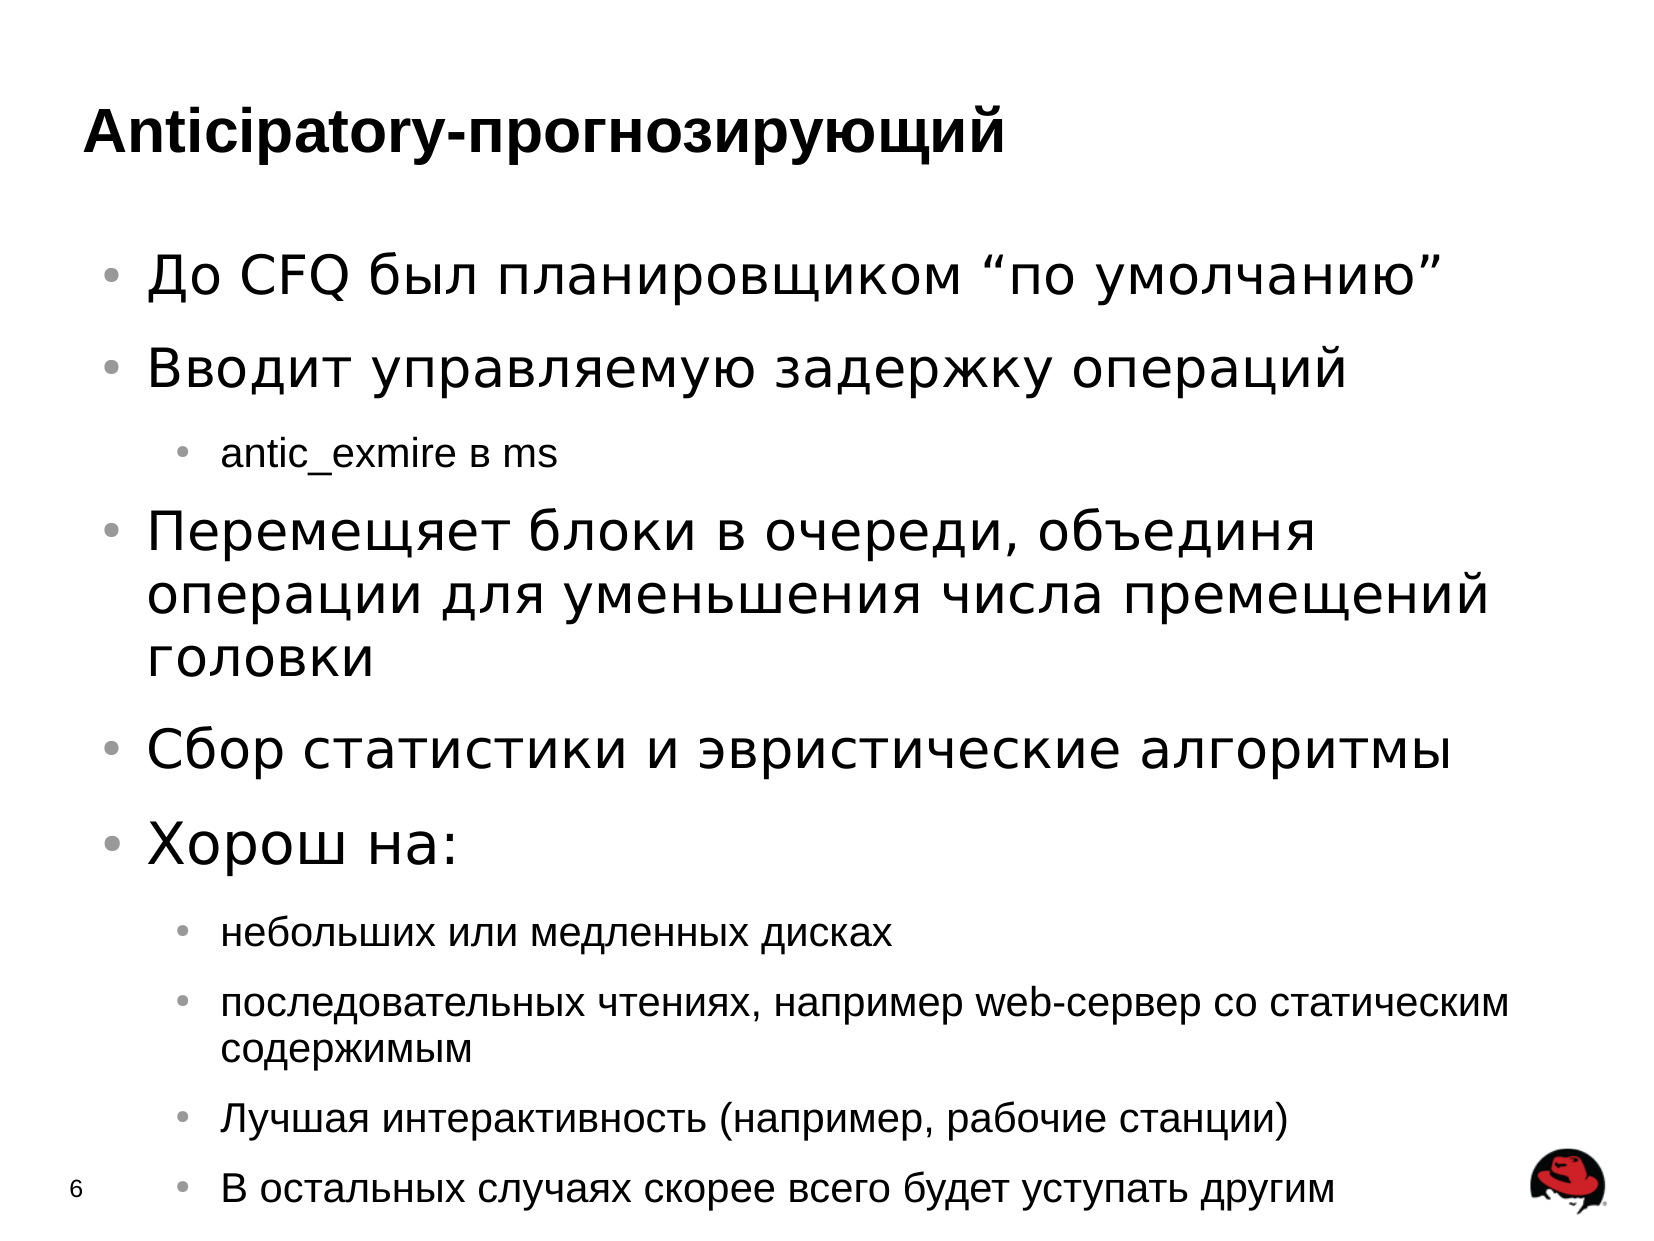

# Anticipatory-прогнозирующий
До CFQ был планировщиком “по умолчанию”
Вводит управляемую задержку операций
antic_exmire в ms
Перемещяет блоки в очереди, объединя операции для уменьшения числа премещений головки
Сбор статистики и эвристические алгоритмы
Хорош на:
небольших или медленных дисках
последовательных чтениях, например web-сервер со статическим содержимым
Лучшая интерактивность (например, рабочие станции)
В остальных случаях скорее всего будет уступать другим